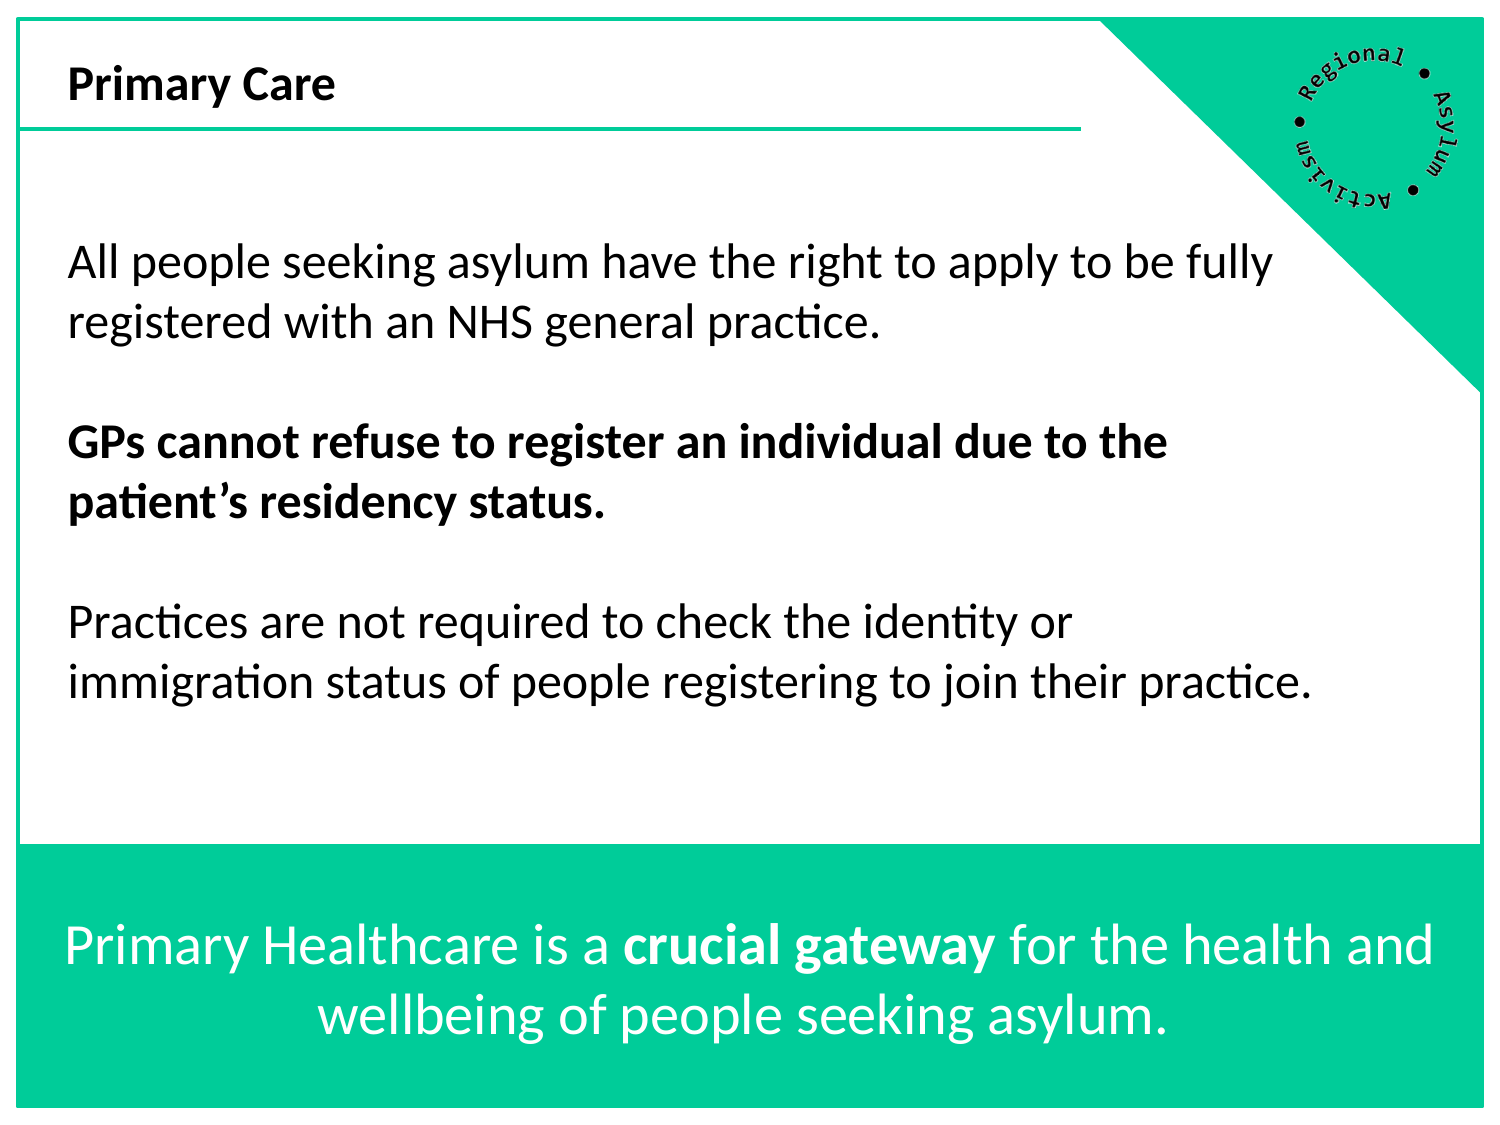

Primary Care
All people seeking asylum have the right to apply to be fully registered with an NHS general practice.
GPs cannot refuse to register an individual due to the patient’s residency status.
Practices are not required to check the identity or immigration status of people registering to join their practice.
Primary Healthcare is a crucial gateway for the health and wellbeing of people seeking asylum.